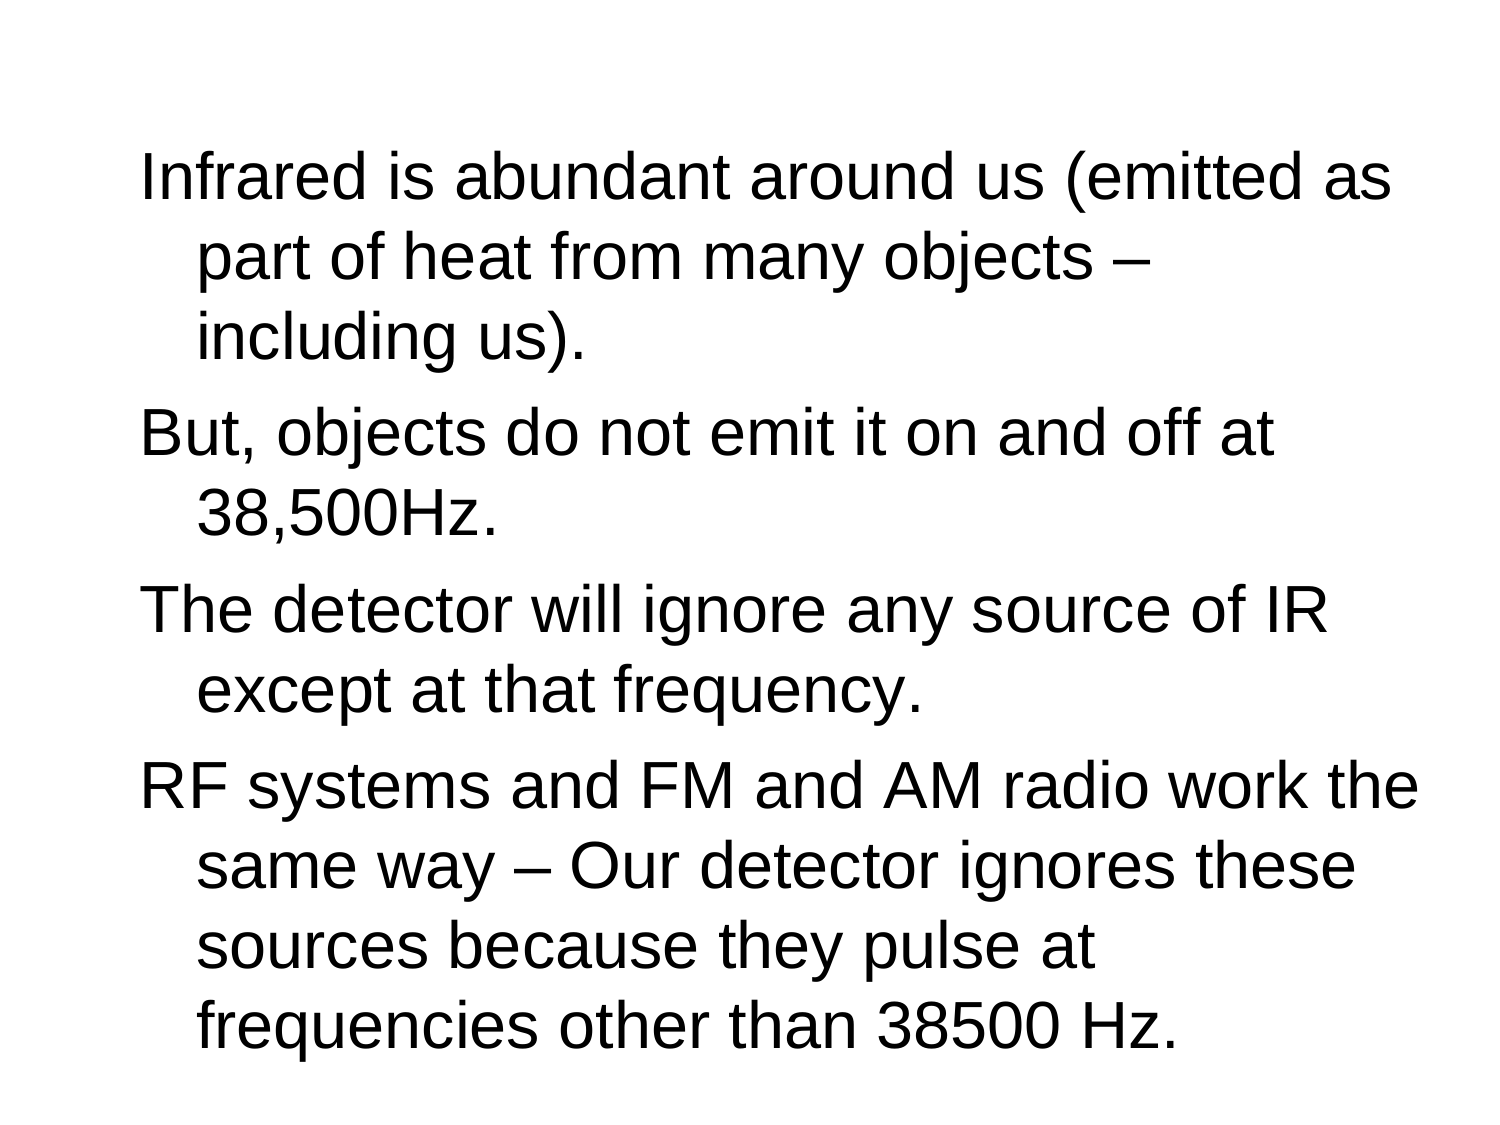

Infrared is abundant around us (emitted as part of heat from many objects – including us).
But, objects do not emit it on and off at 38,500Hz.
The detector will ignore any source of IR except at that frequency.
RF systems and FM and AM radio work the same way – Our detector ignores these sources because they pulse at frequencies other than 38500 Hz.